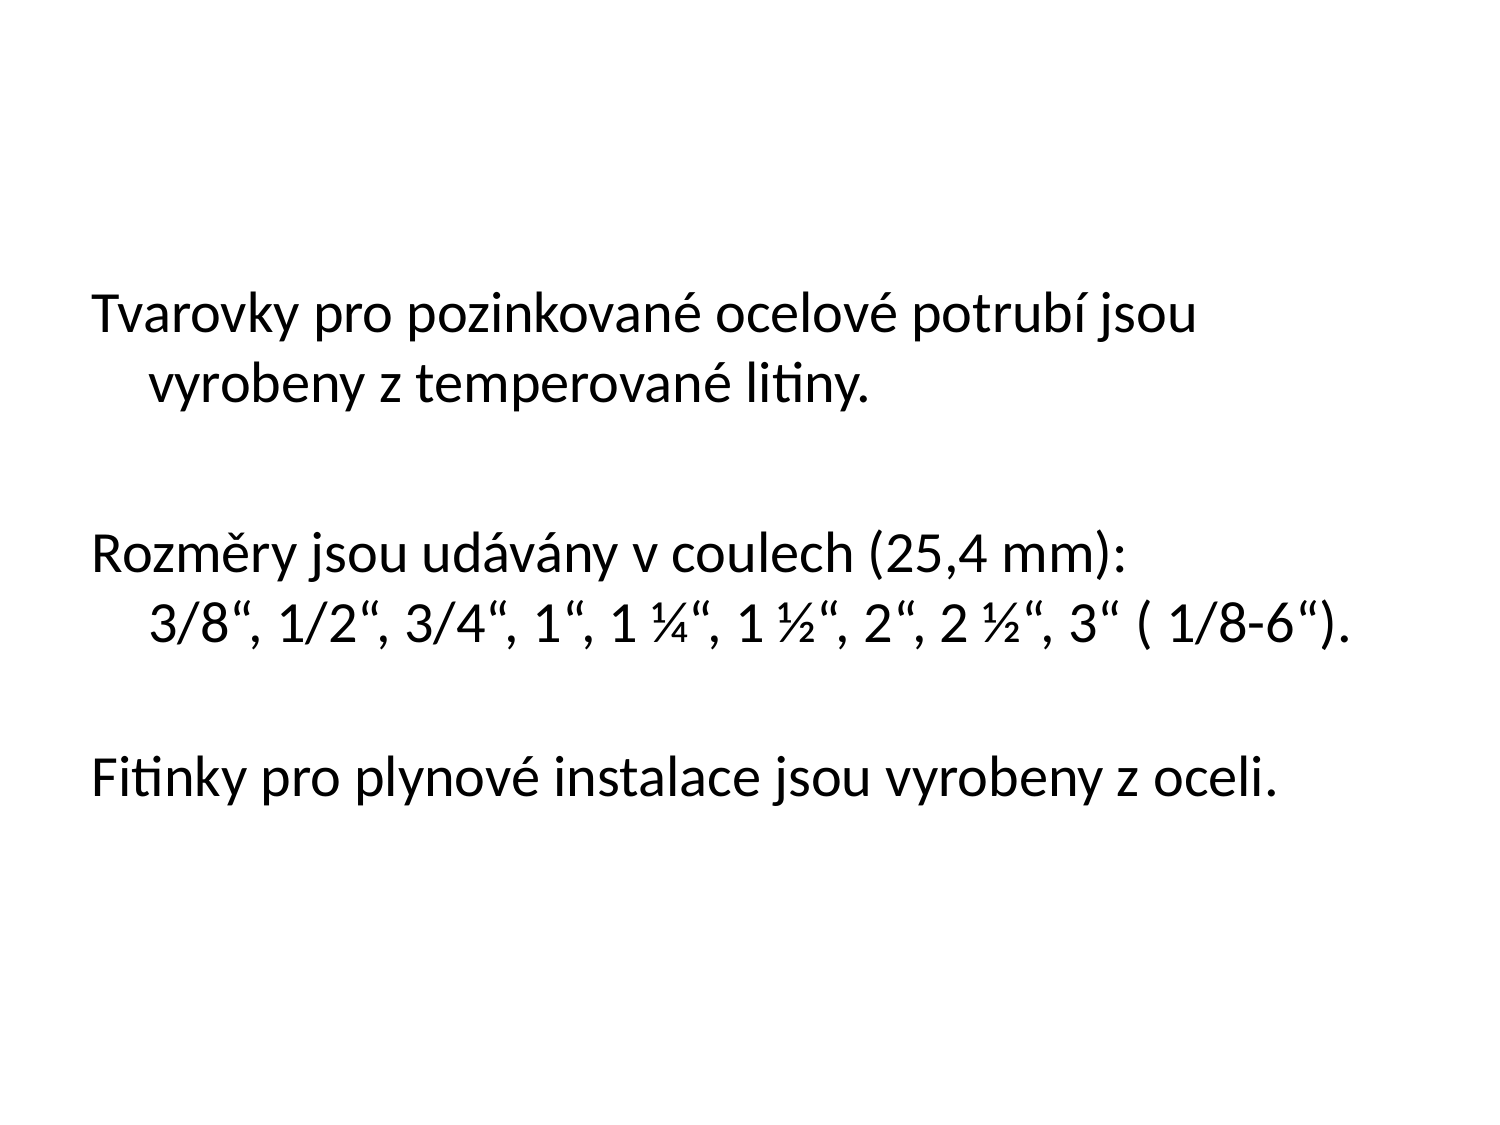

# Tvarovky pro pozinkované ocelové potrubí jsou vyrobeny z temperované litiny.
Rozměry jsou udávány v coulech (25,4 mm):
3/8“, 1/2“, 3/4“, 1“, 1 ¼“, 1 ½“, 2“, 2 ½“, 3“ ( 1/8-6“).
Fitinky pro plynové instalace jsou vyrobeny z oceli.